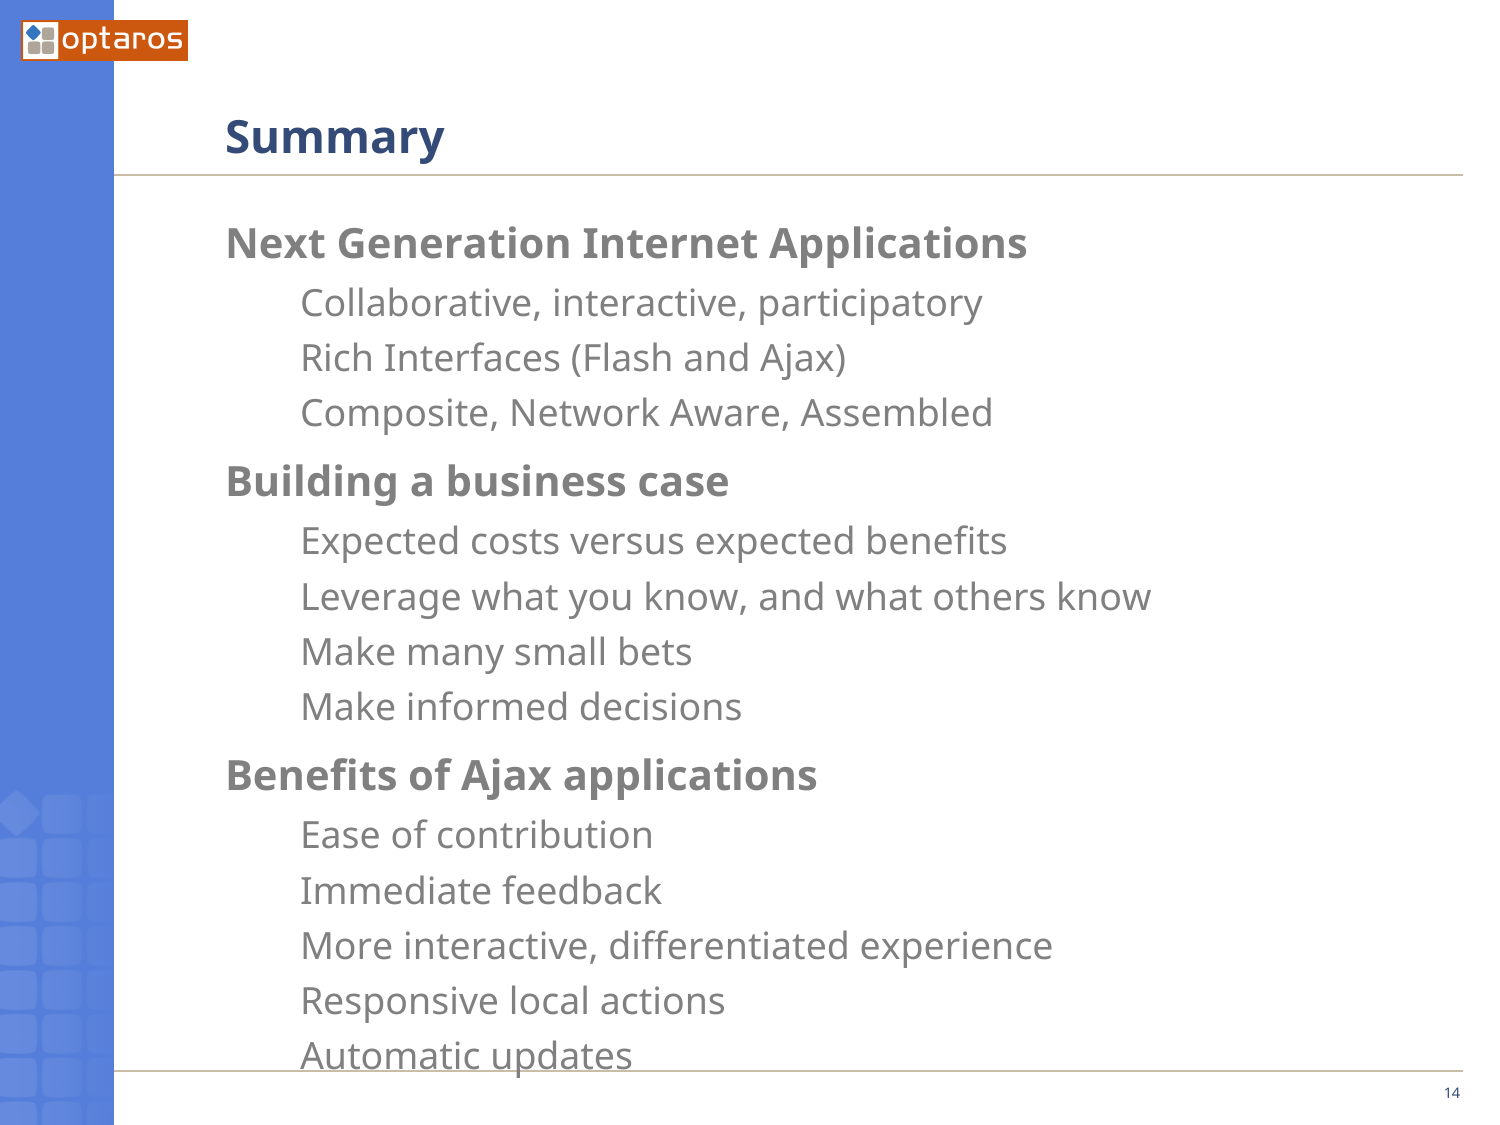

# Summary
Next Generation Internet Applications
Collaborative, interactive, participatory
Rich Interfaces (Flash and Ajax)
Composite, Network Aware, Assembled
Building a business case
Expected costs versus expected benefits
Leverage what you know, and what others know
Make many small bets
Make informed decisions
Benefits of Ajax applications
Ease of contribution
Immediate feedback
More interactive, differentiated experience
Responsive local actions
Automatic updates